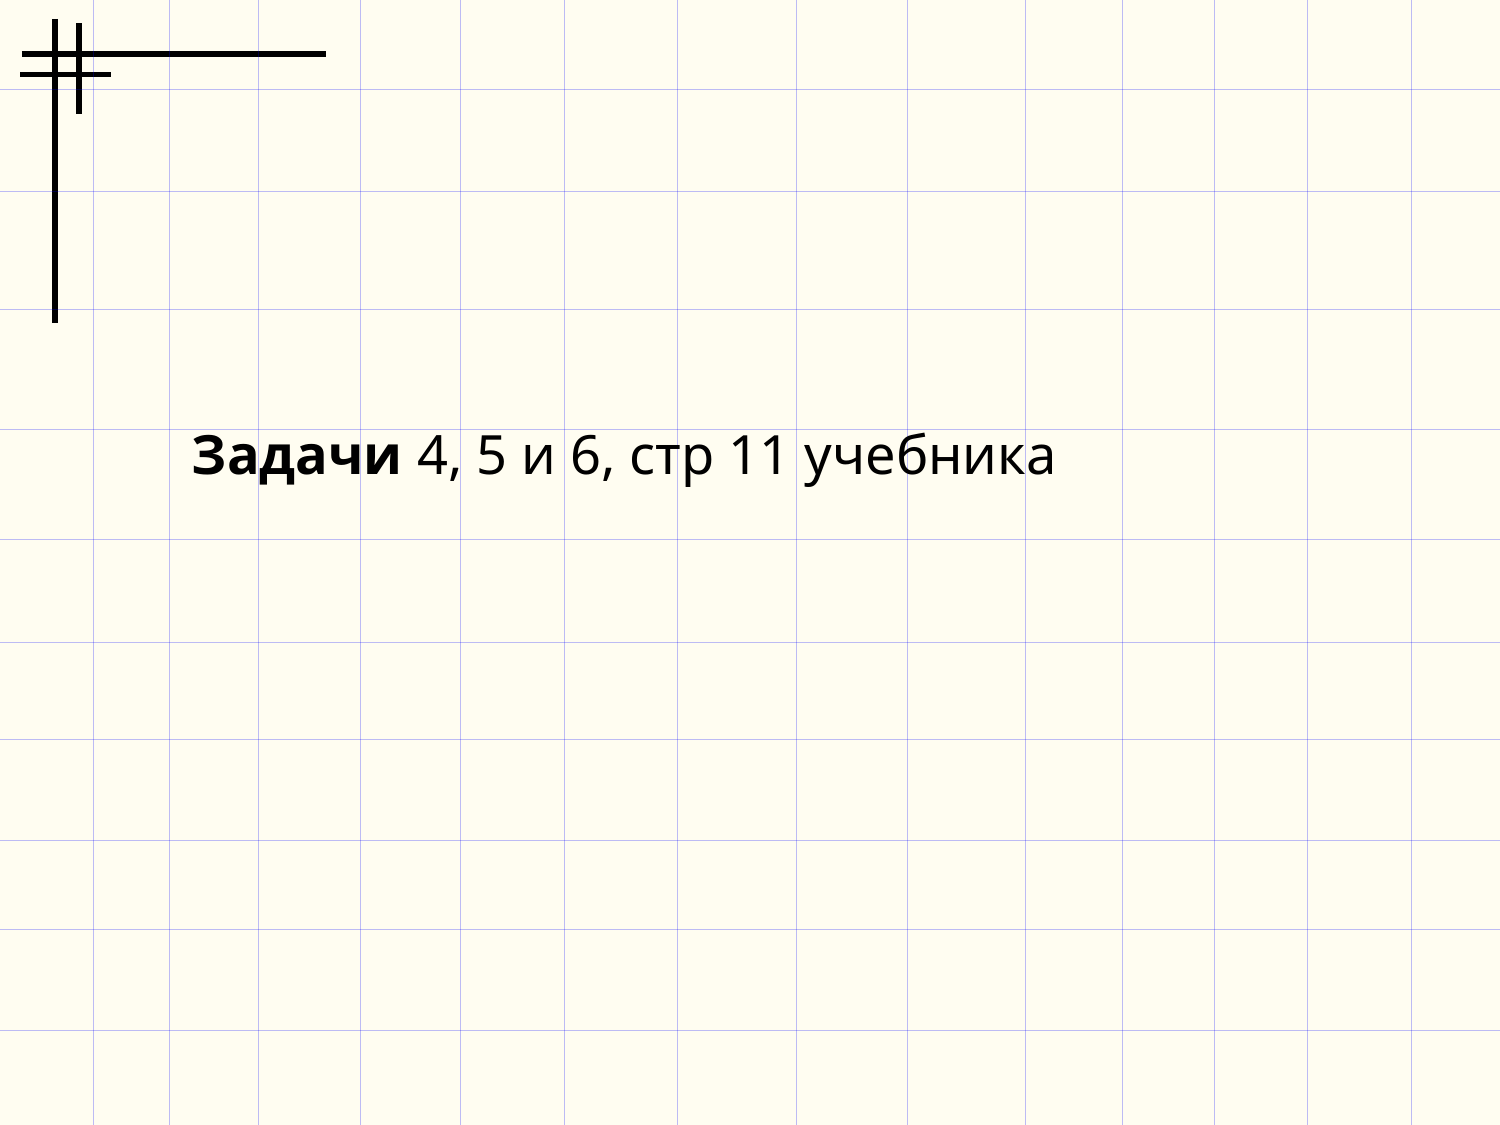

Задачи 4, 5 и 6, стр 11 учебника